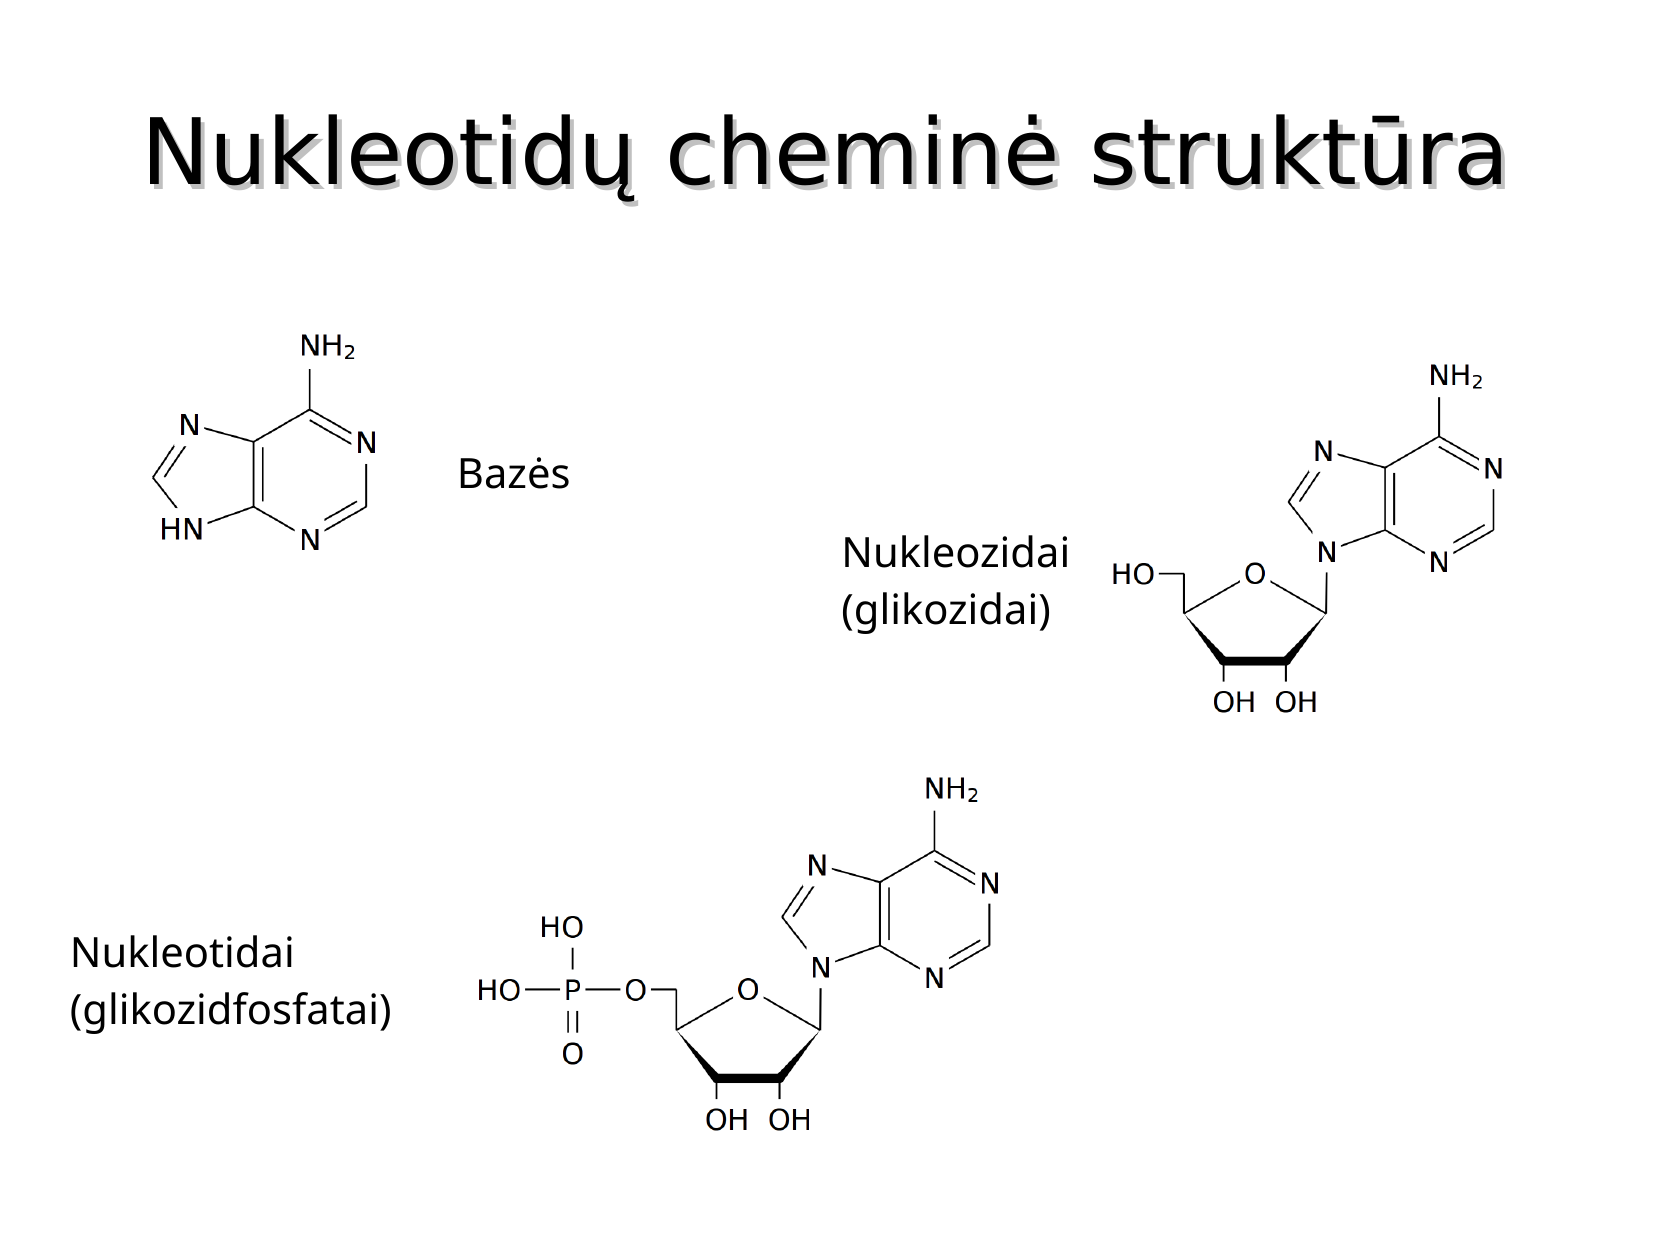

# Nukleotidų cheminė struktūra
Bazės
Nukleozidai
(glikozidai)
Nukleotidai
(glikozidfosfatai)